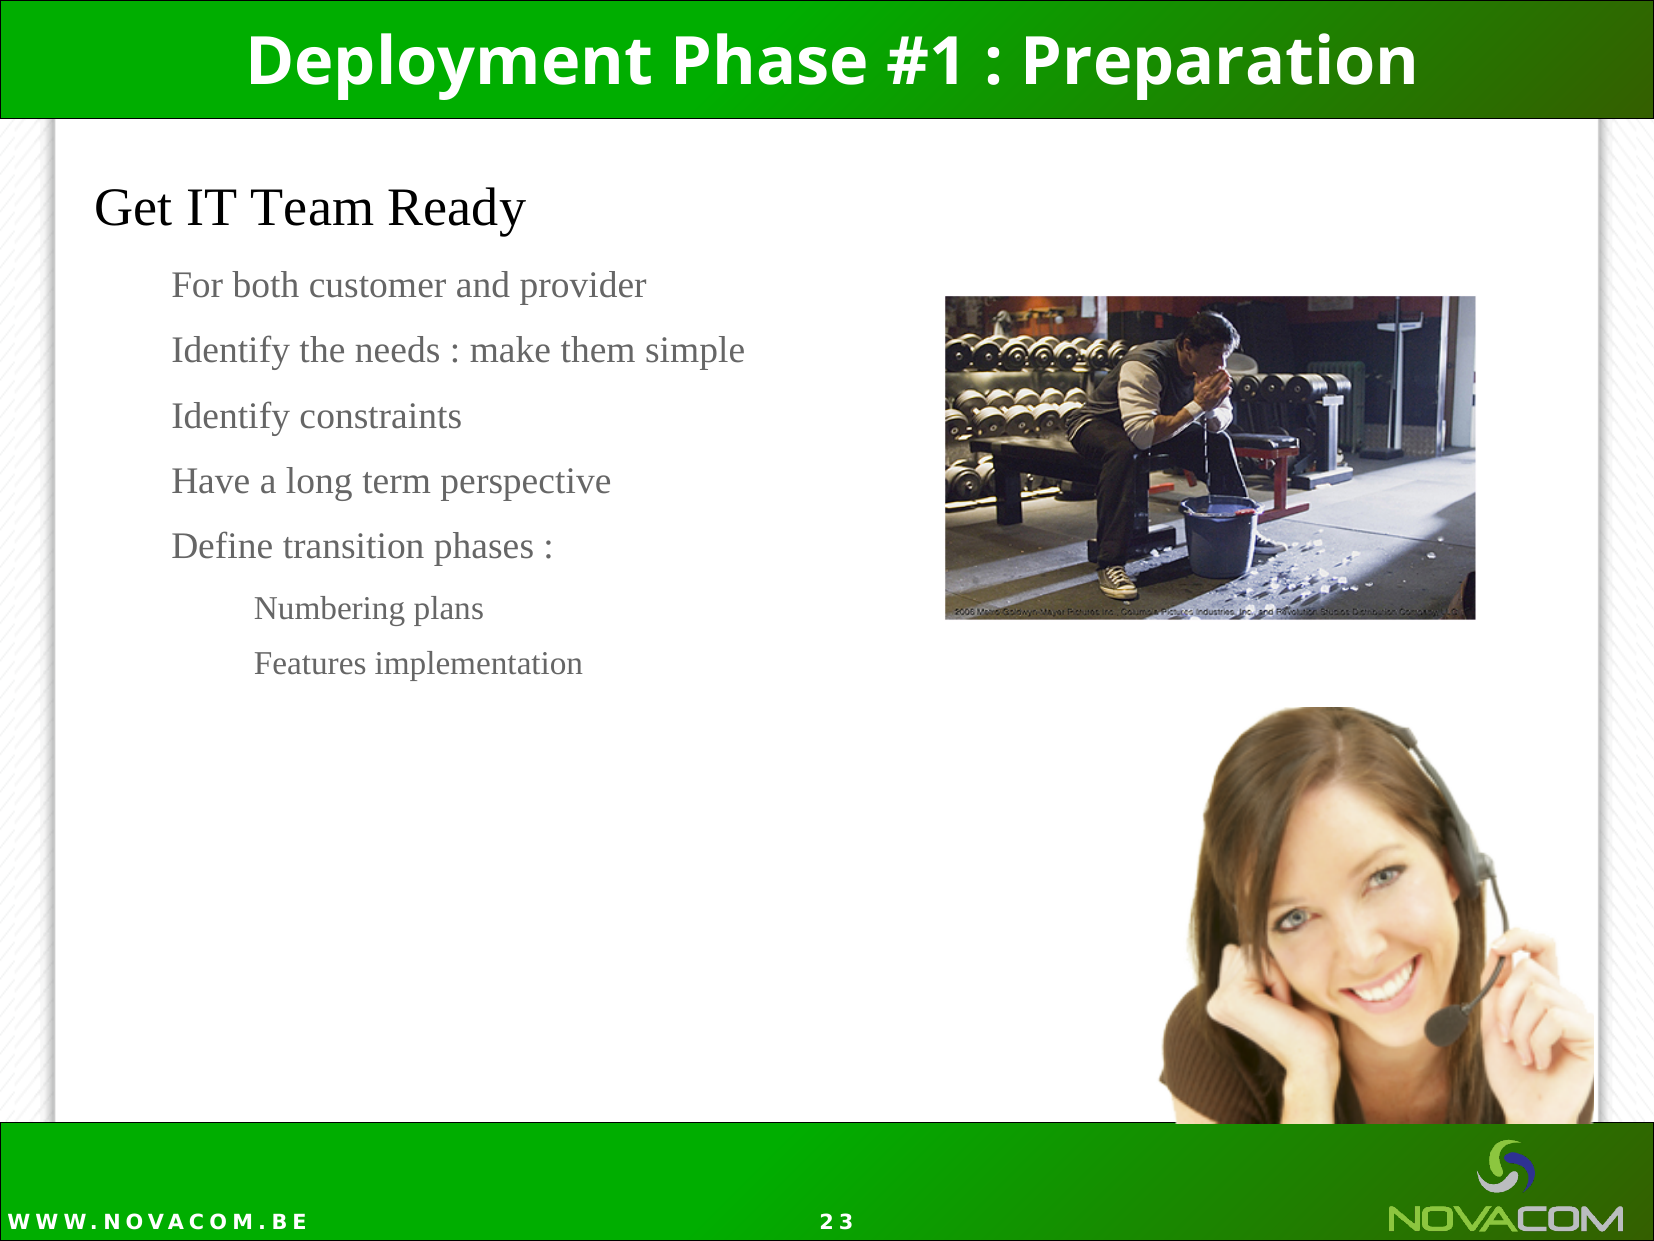

# Deployment Phase #1 : Preparation
Get IT Team Ready
For both customer and provider
Identify the needs : make them simple
Identify constraints
Have a long term perspective
Define transition phases :
Numbering plans
Features implementation